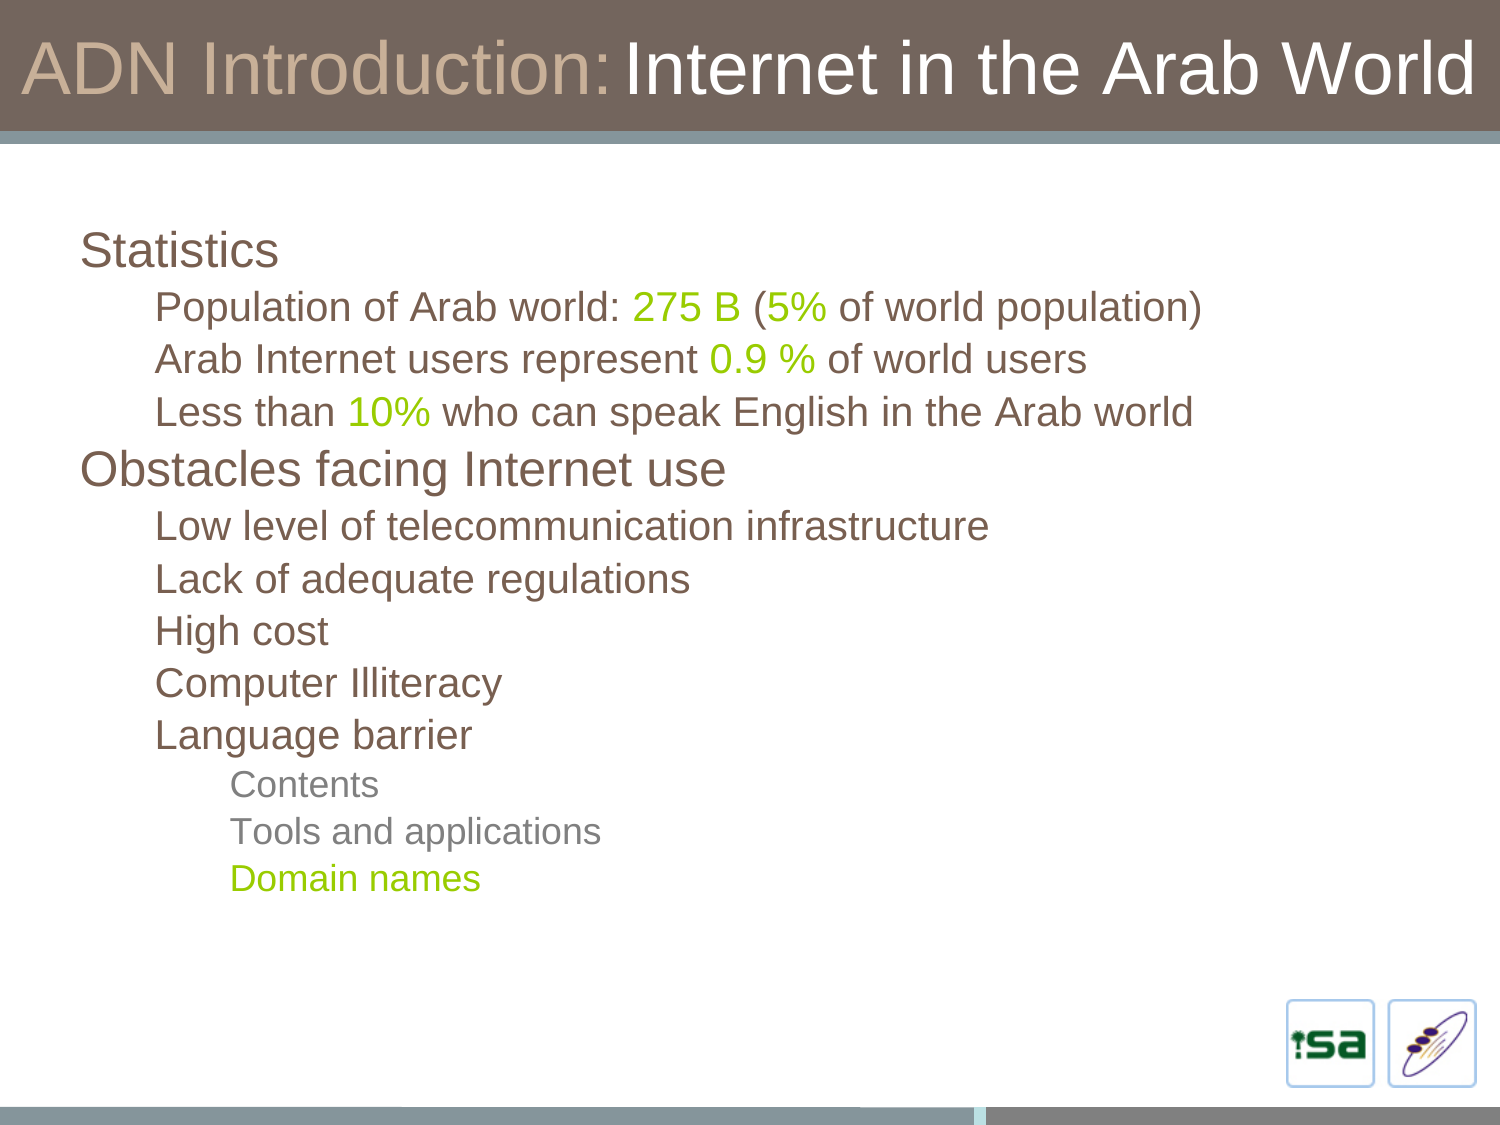

ADN Introduction: Internet in the Arab World
# Statistics
Population of Arab world: 275 B (5% of world population)
Arab Internet users represent 0.9 % of world users
Less than 10% who can speak English in the Arab world
Obstacles facing Internet use
Low level of telecommunication infrastructure
Lack of adequate regulations
High cost
Computer Illiteracy
Language barrier
Contents
Tools and applications
Domain names